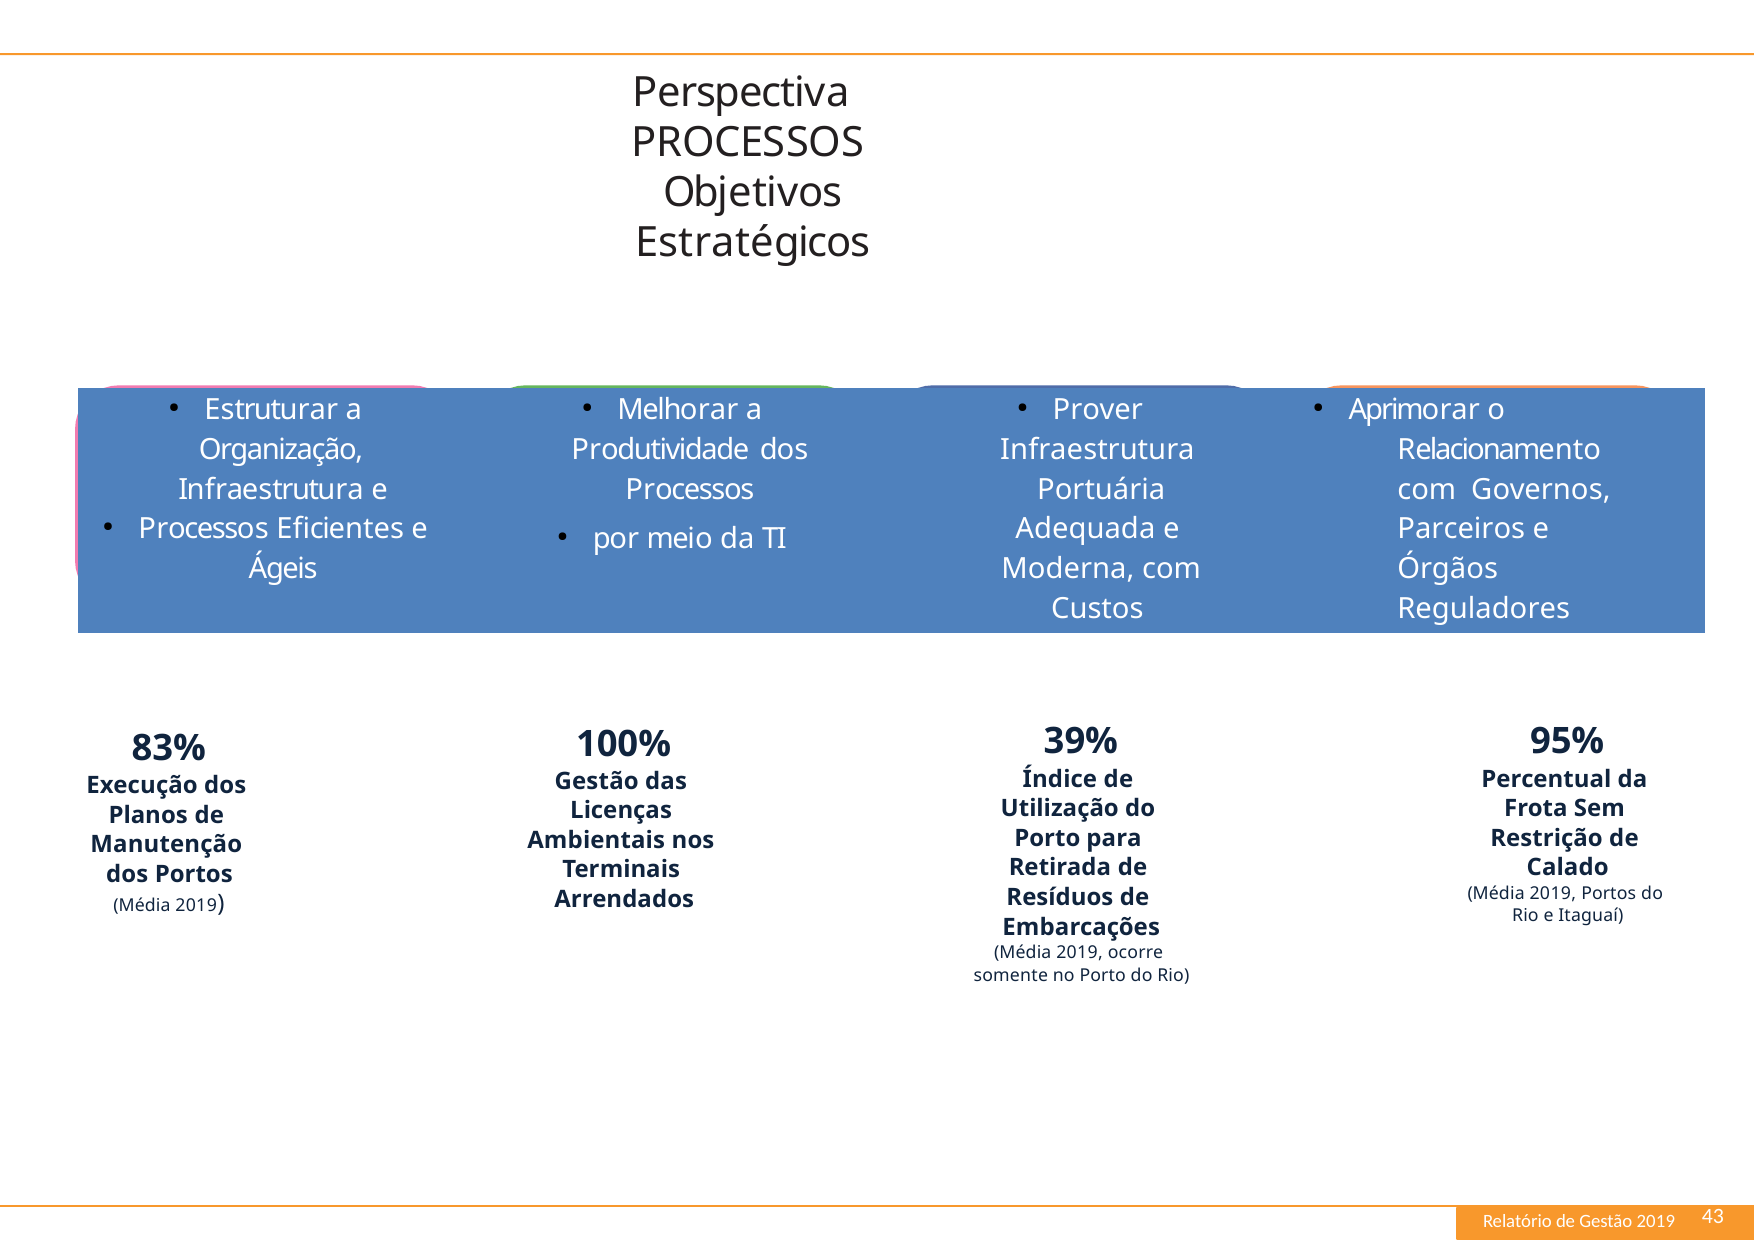

# Perspectiva PROCESSOS Objetivos Estratégicos
| Estruturar a Organização, Infraestrutura e Processos Eficientes e Ágeis | Melhorar a Produtividade dos Processos por meio da TI | Prover Infraestrutura Portuária Adequada e Moderna, com Custos Competitivos | Aprimorar o Relacionamento com Governos, Parceiros e Órgãos Reguladores |
| --- | --- | --- | --- |
39%
Índice de Utilização do Porto para Retirada de Resíduos de Embarcações
(Média 2019, ocorre somente no Porto do Rio)
95%
Percentual da Frota Sem Restrição de Calado
(Média 2019, Portos do Rio e Itaguaí)
100%
Gestão das Licenças Ambientais nos Terminais Arrendados
83%
Execução dos Planos de Manutenção dos Portos
(Média 2019)
43
Relatório de Gestão 2019